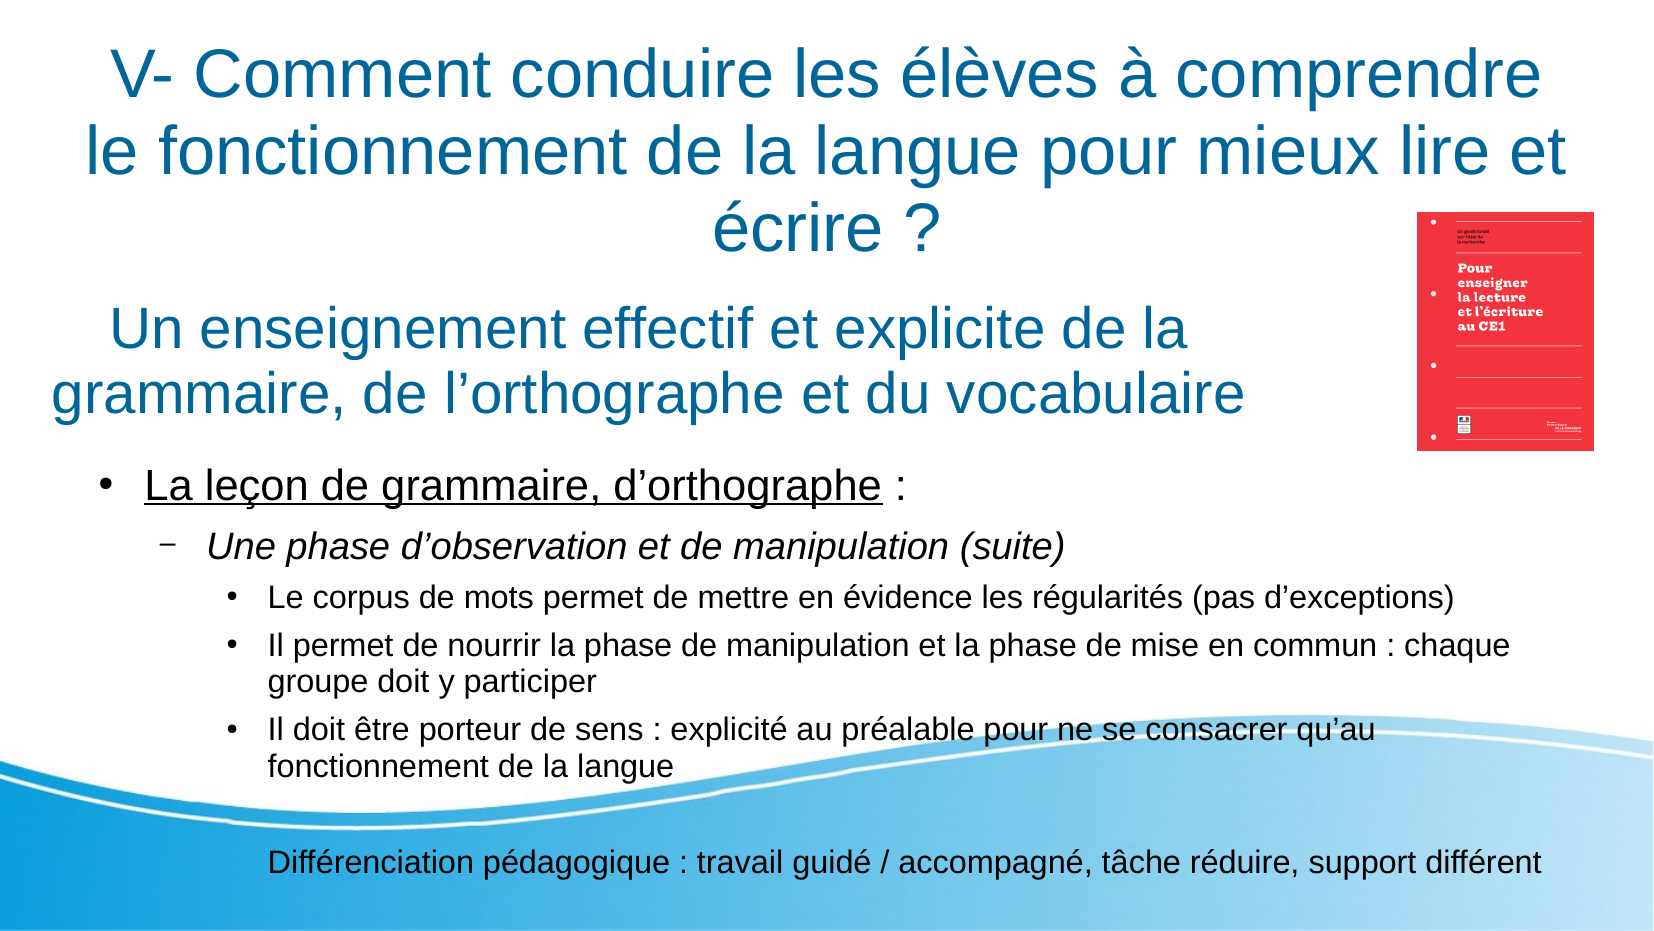

# V- Comment conduire les élèves à comprendre le fonctionnement de la langue pour mieux lire et écrire ?
Un enseignement effectif et explicite de la grammaire, de l’orthographe et du vocabulaire
La leçon de grammaire, d’orthographe :
Une phase d’observation et de manipulation (suite)
Le corpus de mots permet de mettre en évidence les régularités (pas d’exceptions)
Il permet de nourrir la phase de manipulation et la phase de mise en commun : chaque groupe doit y participer
Il doit être porteur de sens : explicité au préalable pour ne se consacrer qu’au fonctionnement de la langue
Différenciation pédagogique : travail guidé / accompagné, tâche réduire, support différent